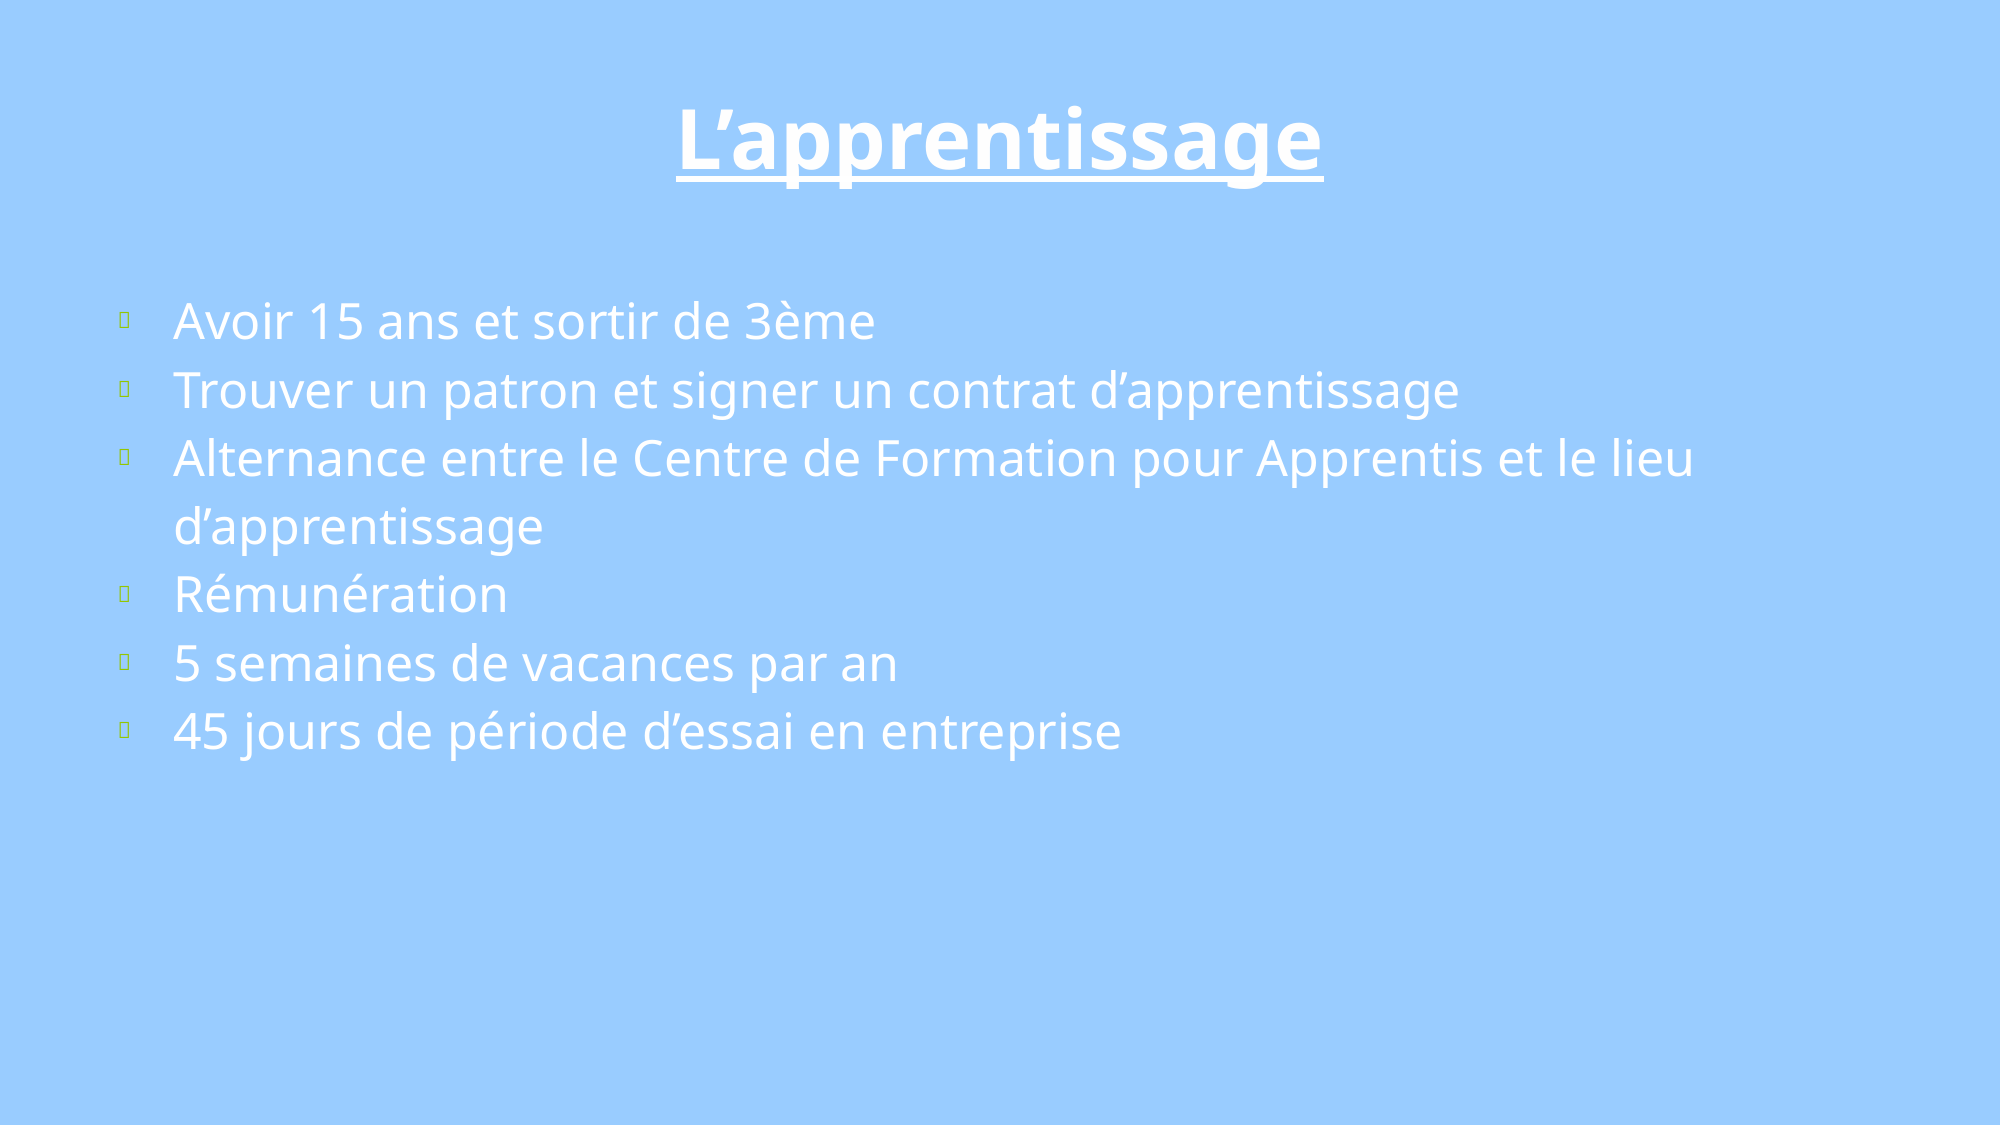

L’apprentissage
Avoir 15 ans et sortir de 3ème
Trouver un patron et signer un contrat d’apprentissage
Alternance entre le Centre de Formation pour Apprentis et le lieu d’apprentissage
Rémunération
5 semaines de vacances par an
45 jours de période d’essai en entreprise